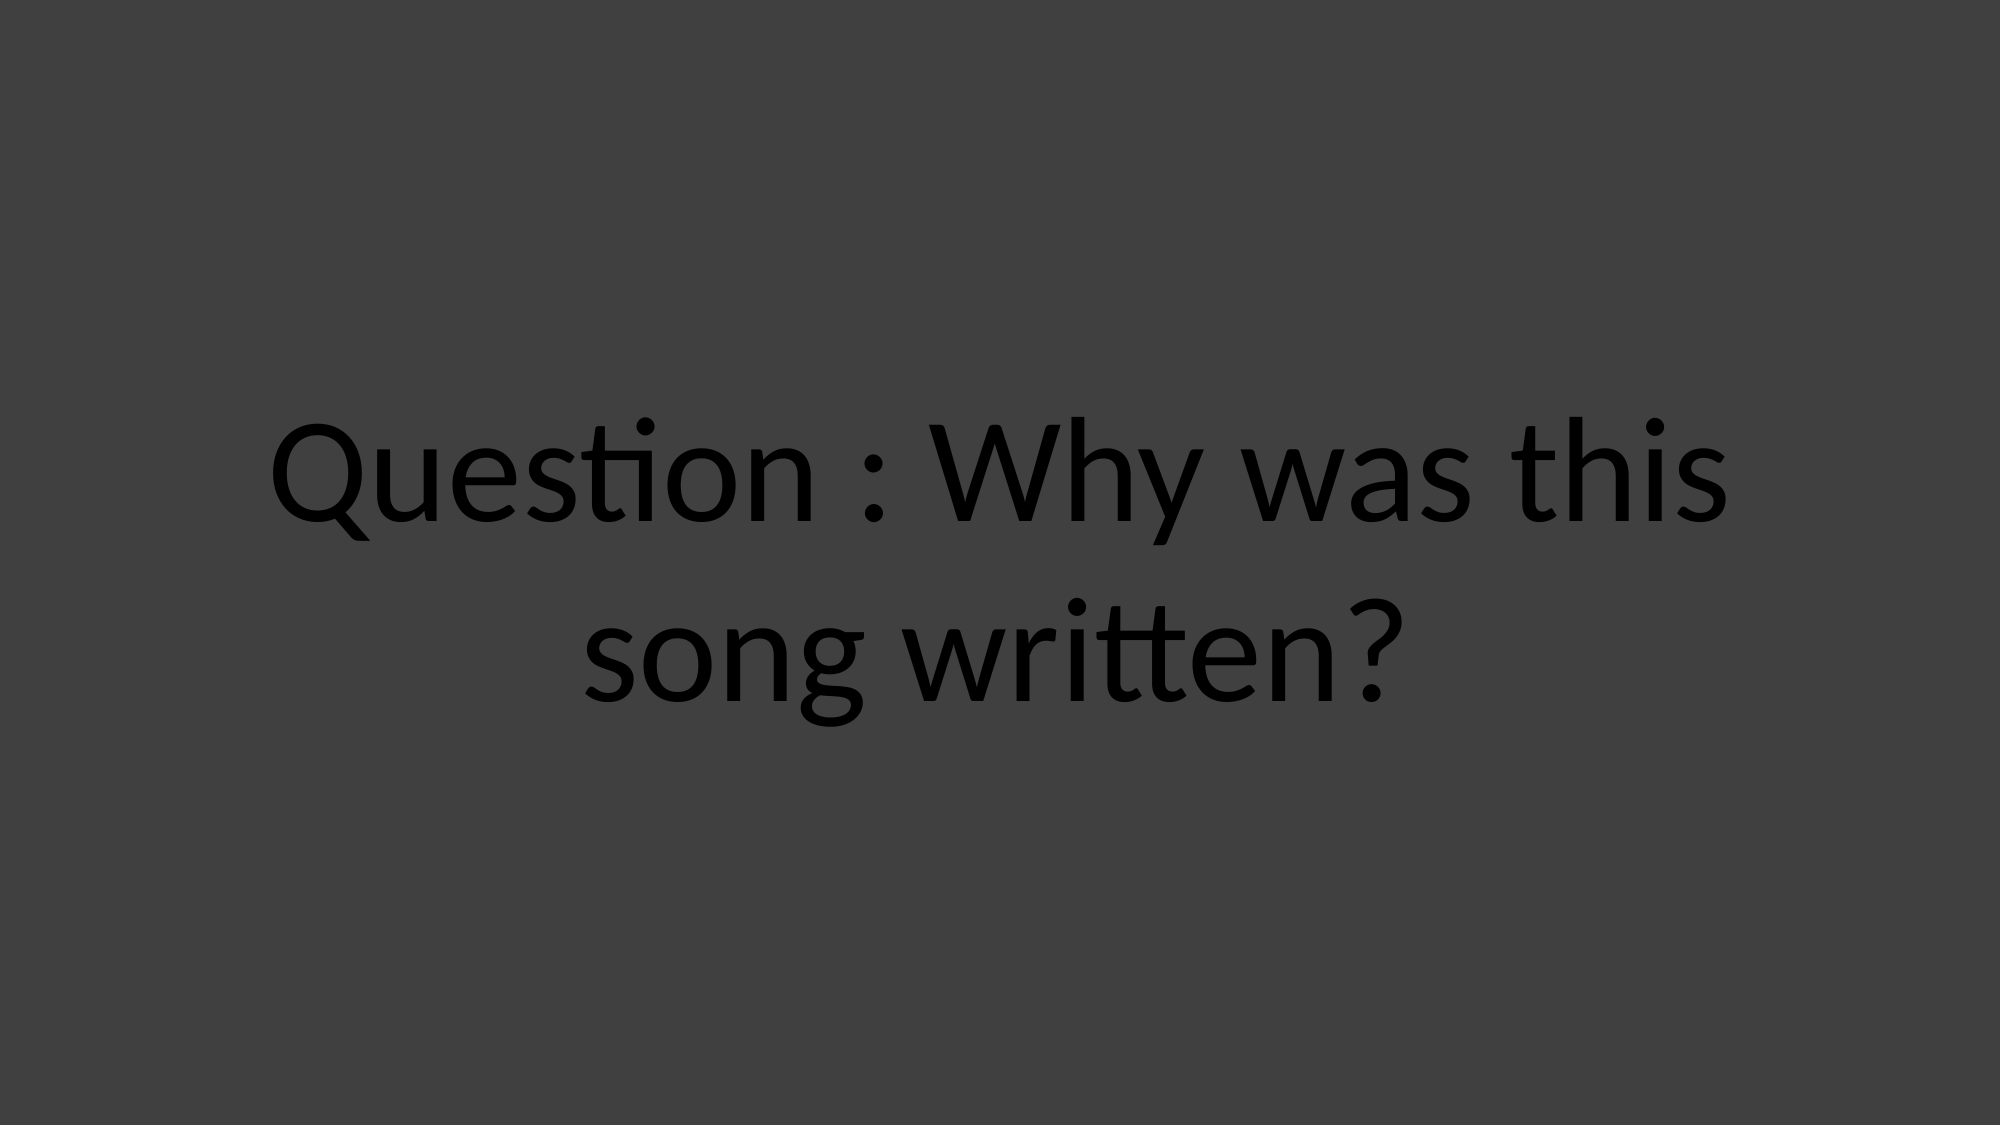

Question : Why was this song written?